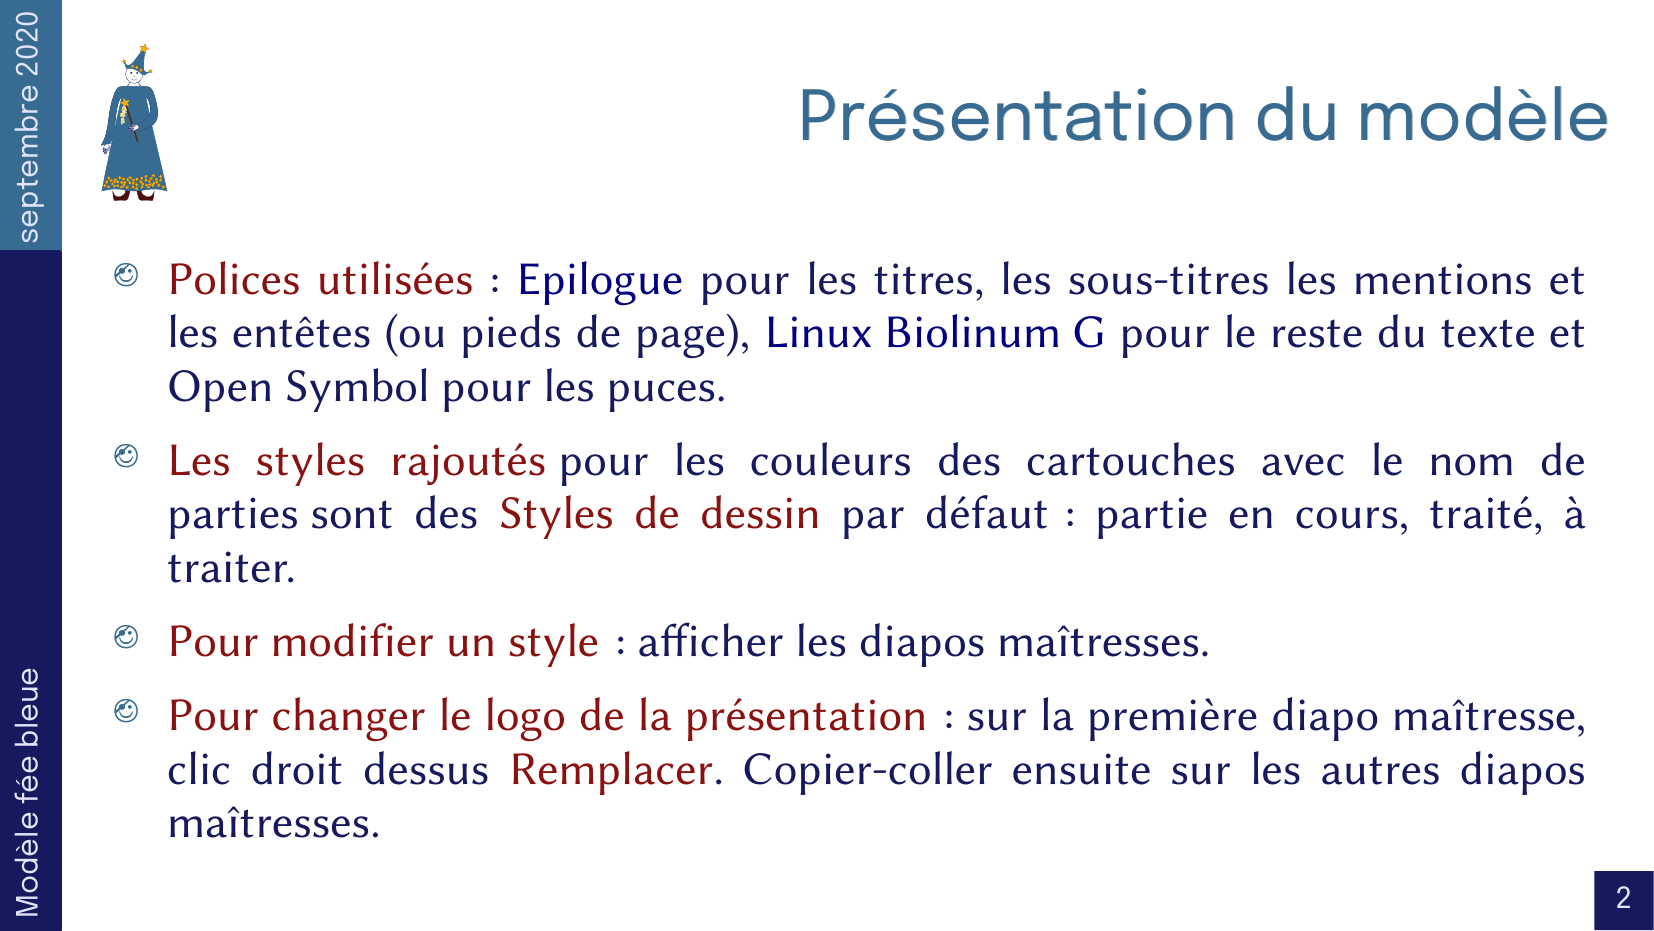

# Présentation du modèle
septembre 2020
Polices utilisées : Epilogue pour les titres, les sous-titres les mentions et les entêtes (ou pieds de page), Linux Biolinum G pour le reste du texte et Open Symbol pour les puces.
Les styles rajoutés pour les couleurs des cartouches avec le nom de parties sont des Styles de dessin par défaut : partie en cours, traité, à traiter.
Pour modifier un style : afficher les diapos maîtresses.
Pour changer le logo de la présentation : sur la première diapo maîtresse, clic droit dessus Remplacer. Copier-coller ensuite sur les autres diapos maîtresses.
Modèle fée bleue
2